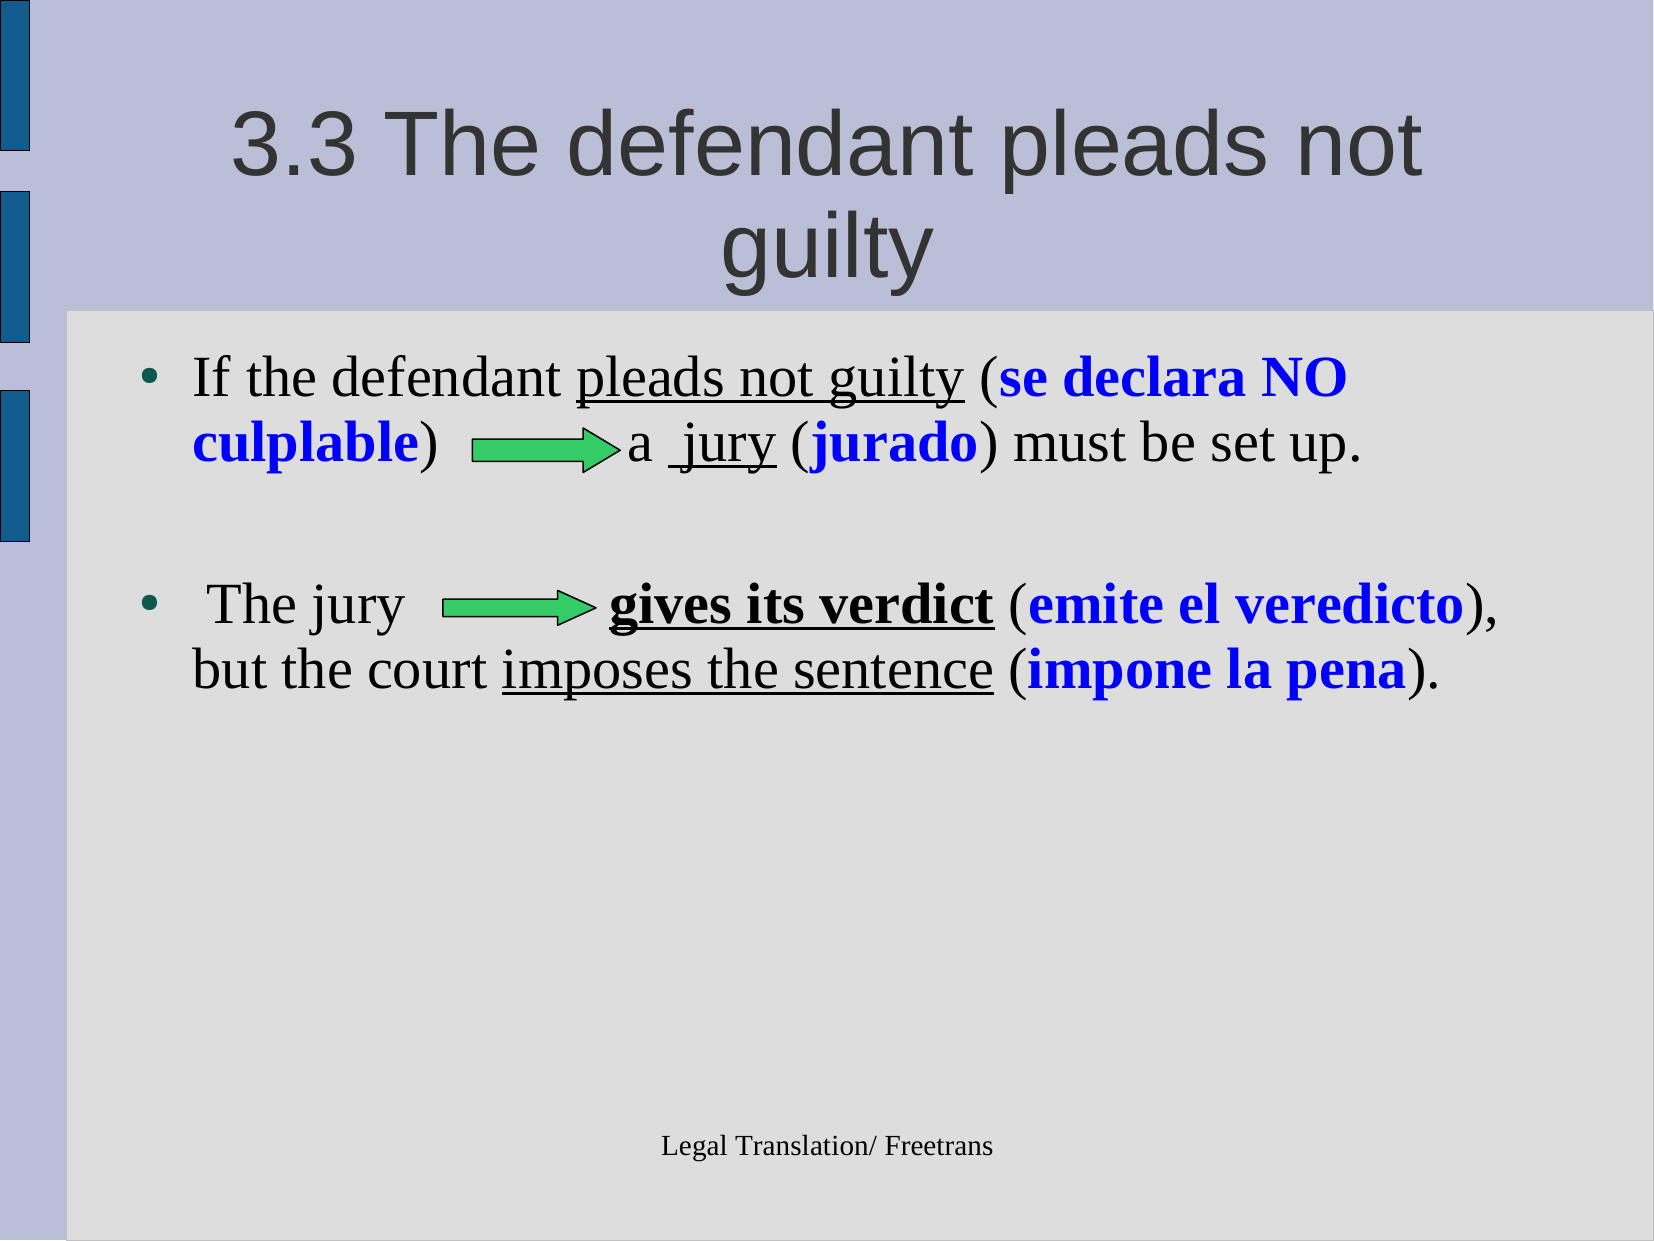

# 3.3 The defendant pleads not guilty
If the defendant pleads not guilty (se declara NO culplable) a jury (jurado) must be set up.
 The jury gives its verdict (emite el veredicto), but the court imposes the sentence (impone la pena).
Legal Translation/ Freetrans